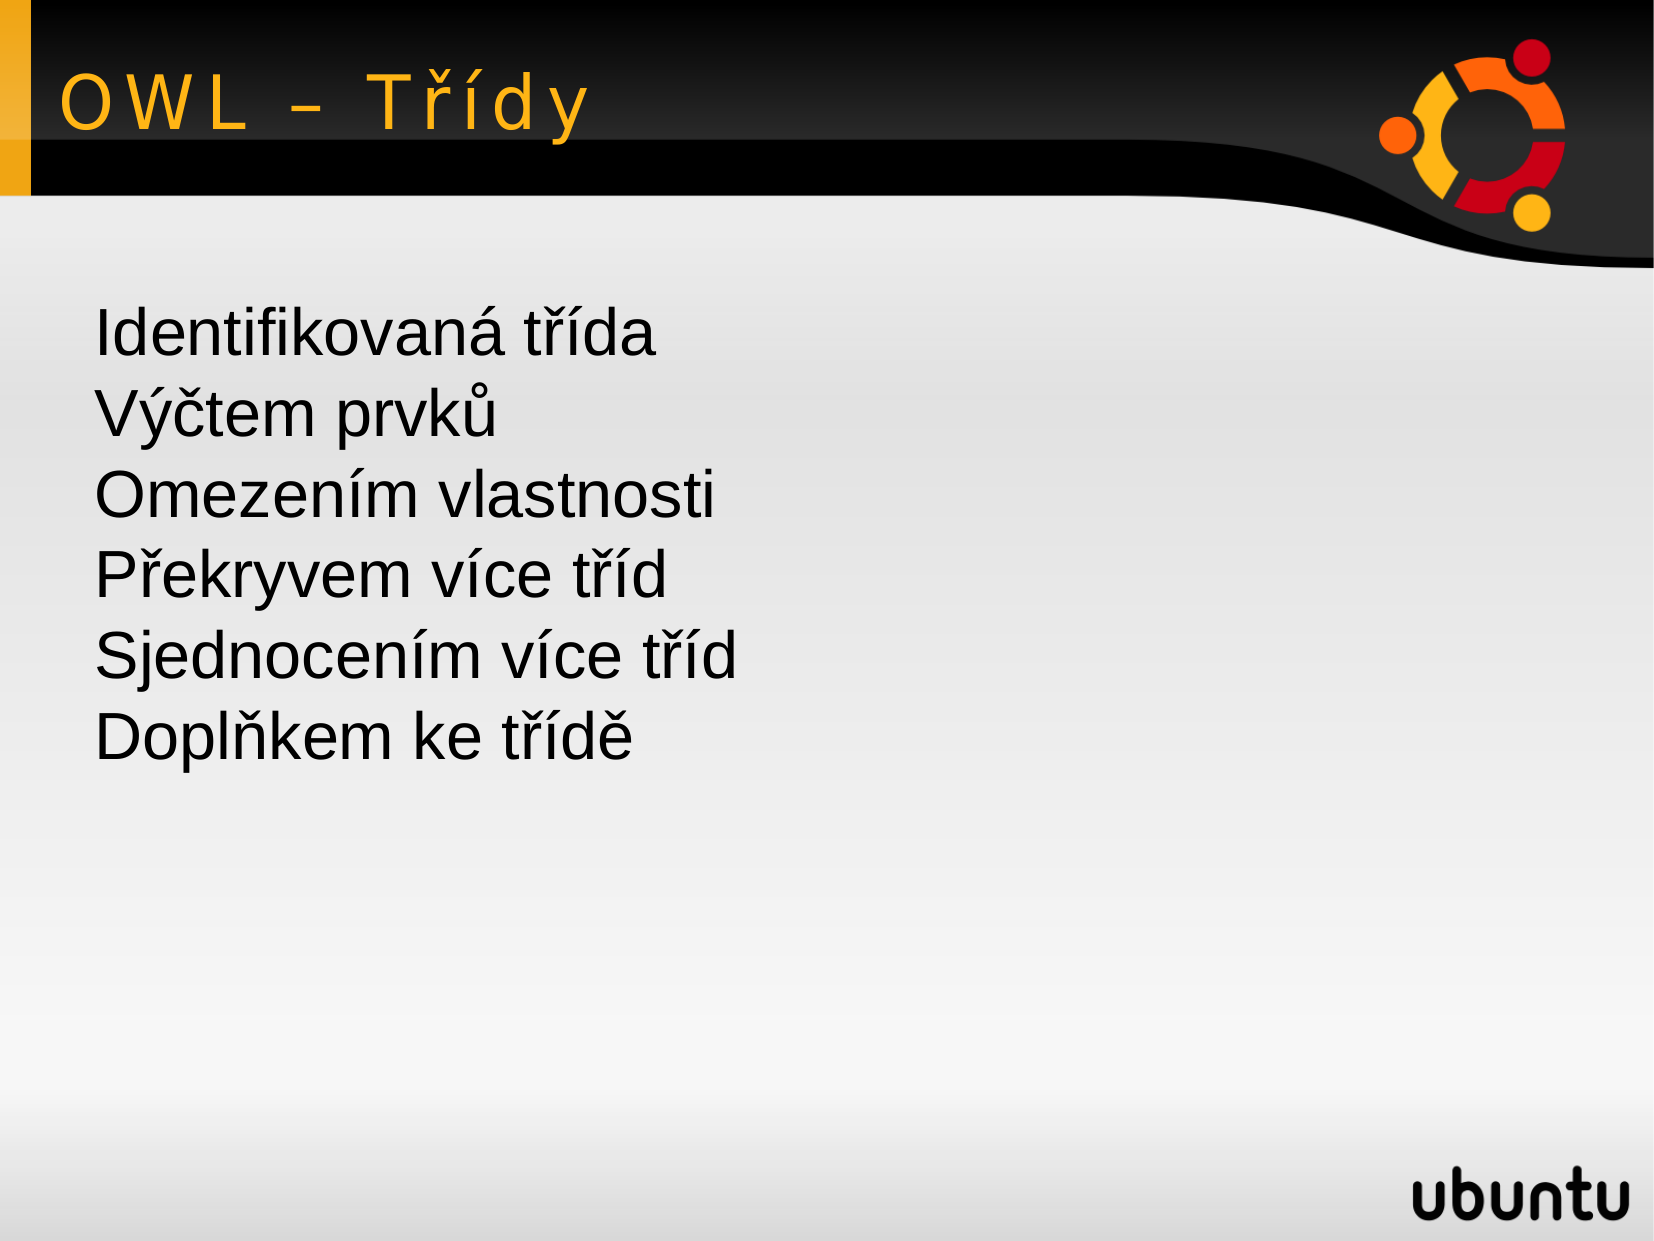

# OWL – Třídy
Identifikovaná třída
Výčtem prvků
Omezením vlastnosti
Překryvem více tříd
Sjednocením více tříd
Doplňkem ke třídě